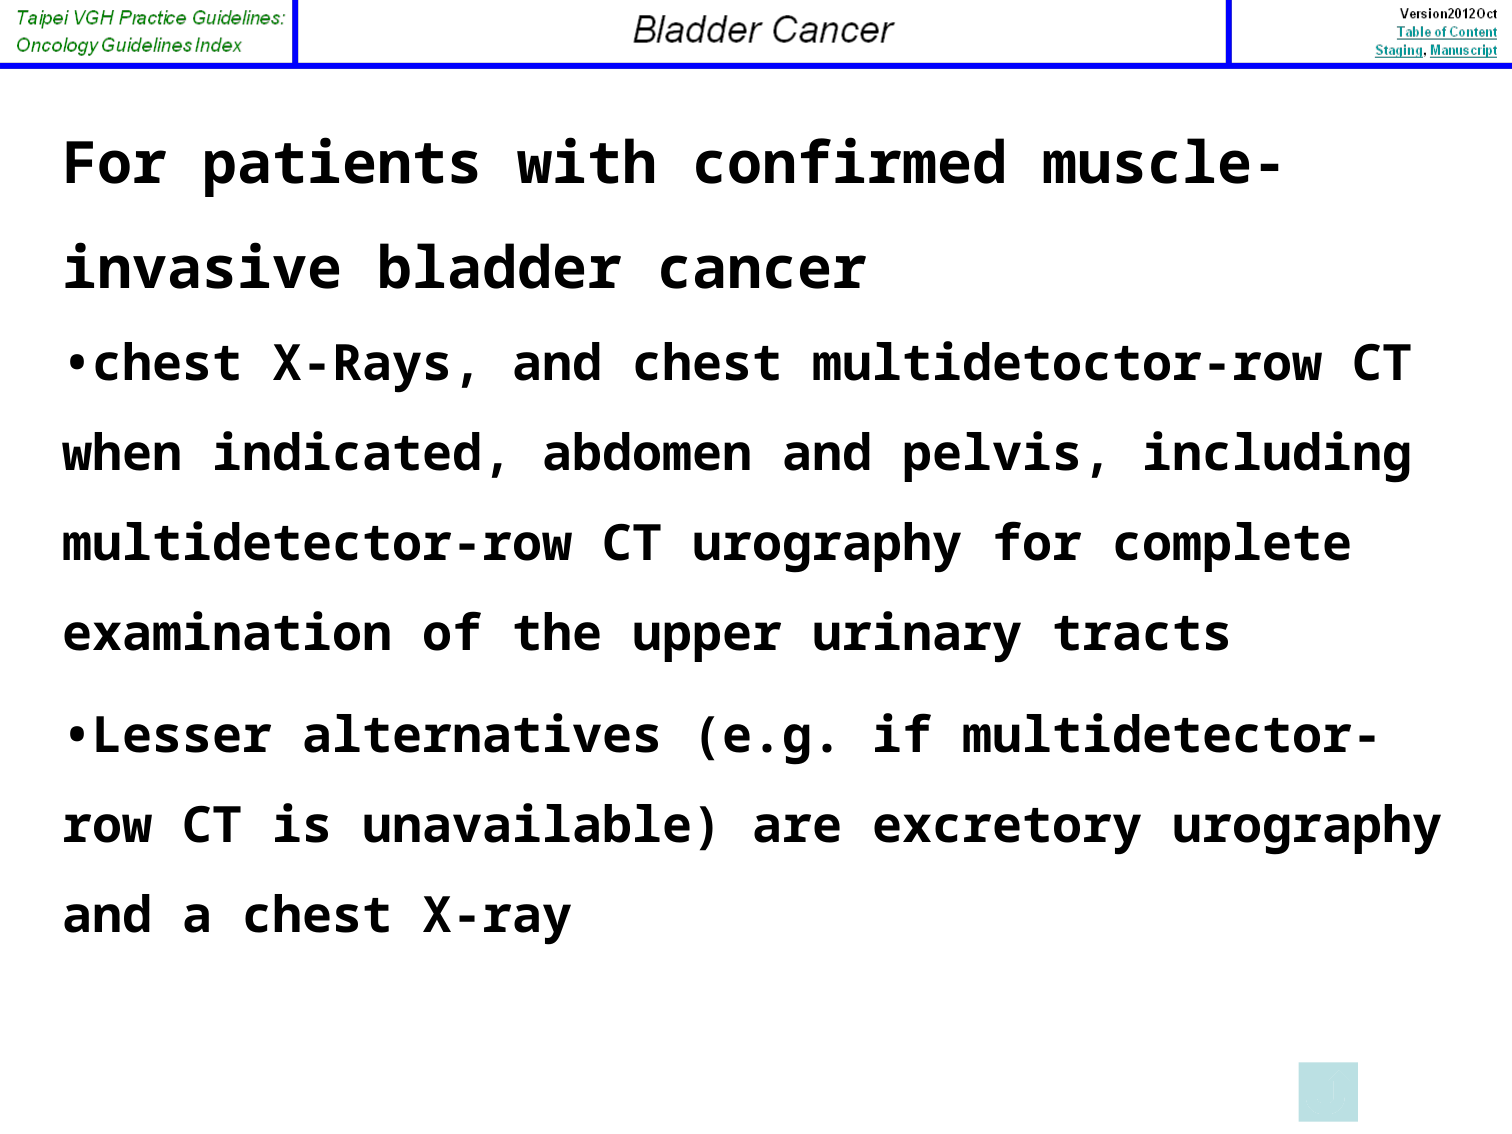

# For patients with confirmed muscle-invasive bladder cancer •chest X-Rays, and chest multidetoctor-row CT when indicated, abdomen and pelvis, including multidetector-row CT urography for complete examination of the upper urinary tracts
•Lesser alternatives (e.g. if multidetector-row CT is unavailable) are excretory urography and a chest X-ray